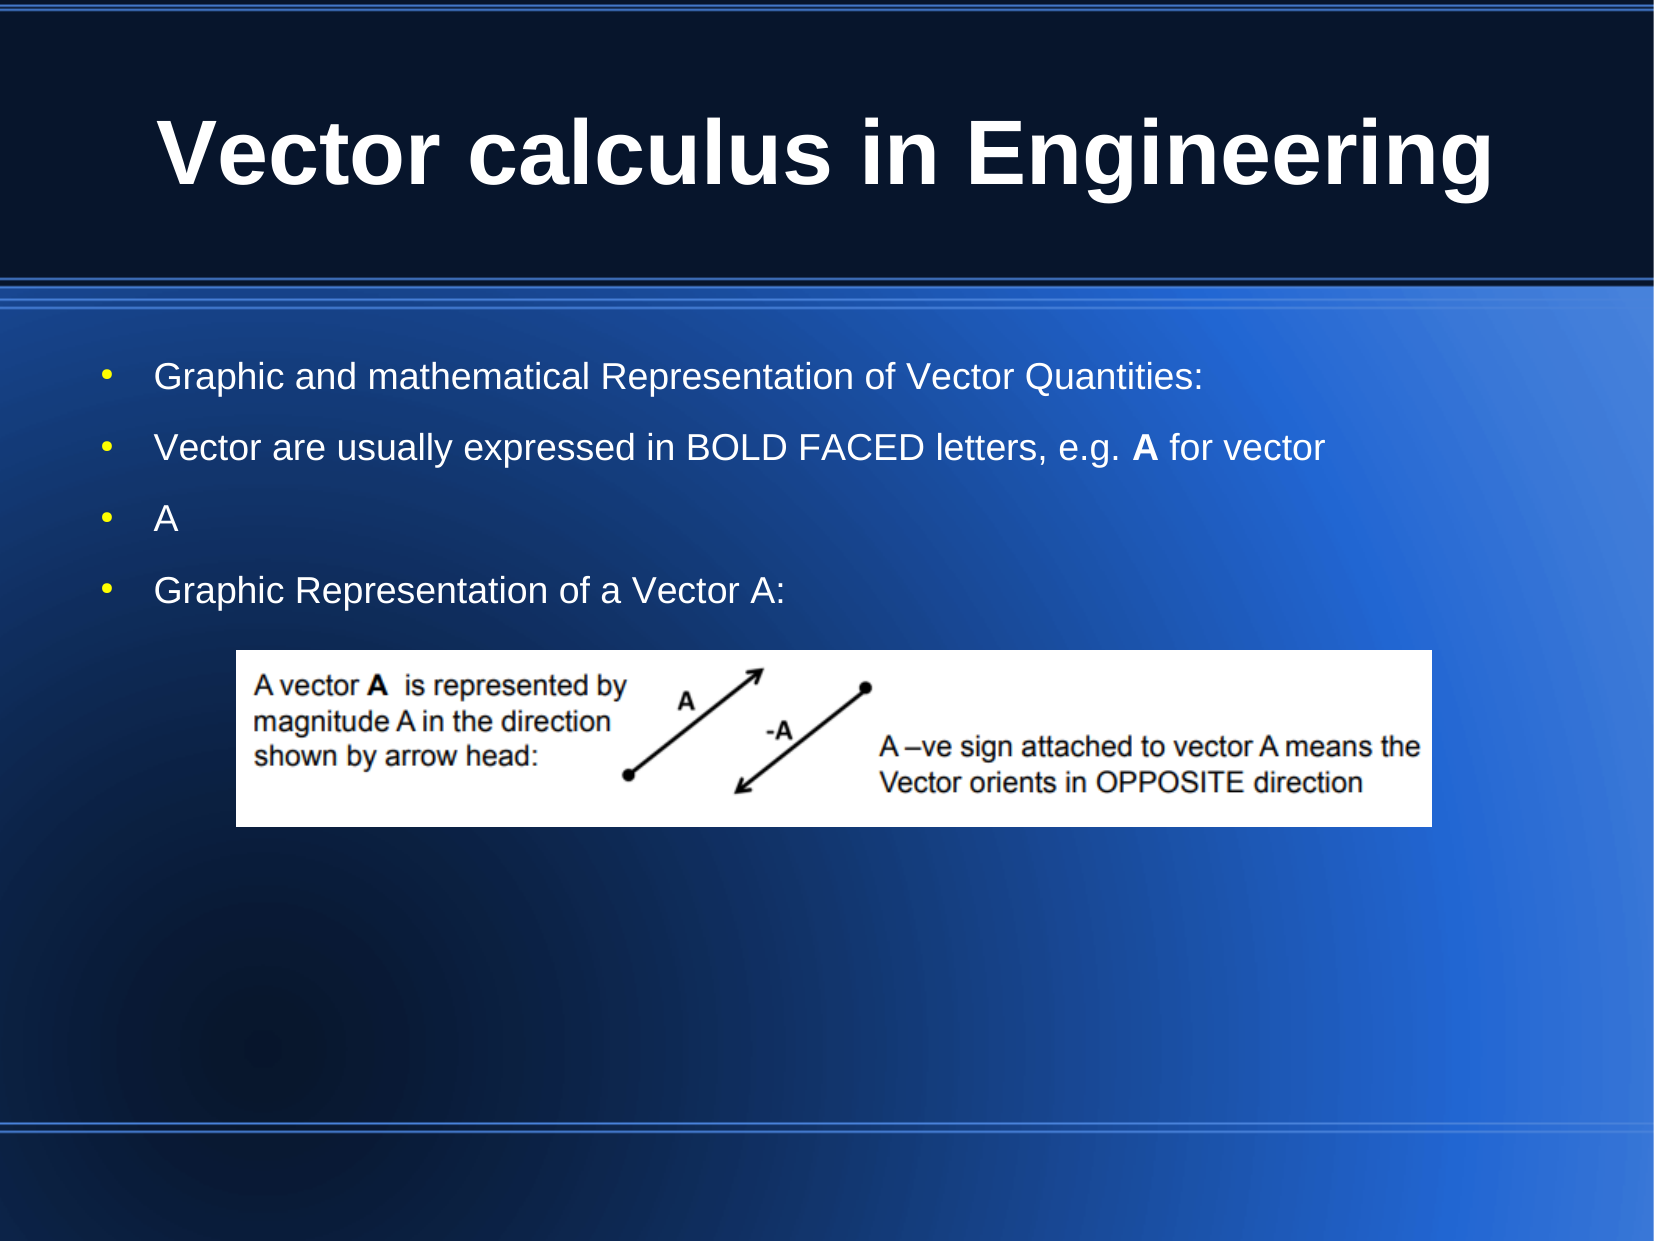

# Vector calculus in Engineering
Graphic and mathematical Representation of Vector Quantities:
Vector are usually expressed in BOLD FACED letters, e.g. A for vector
A
Graphic Representation of a Vector A: